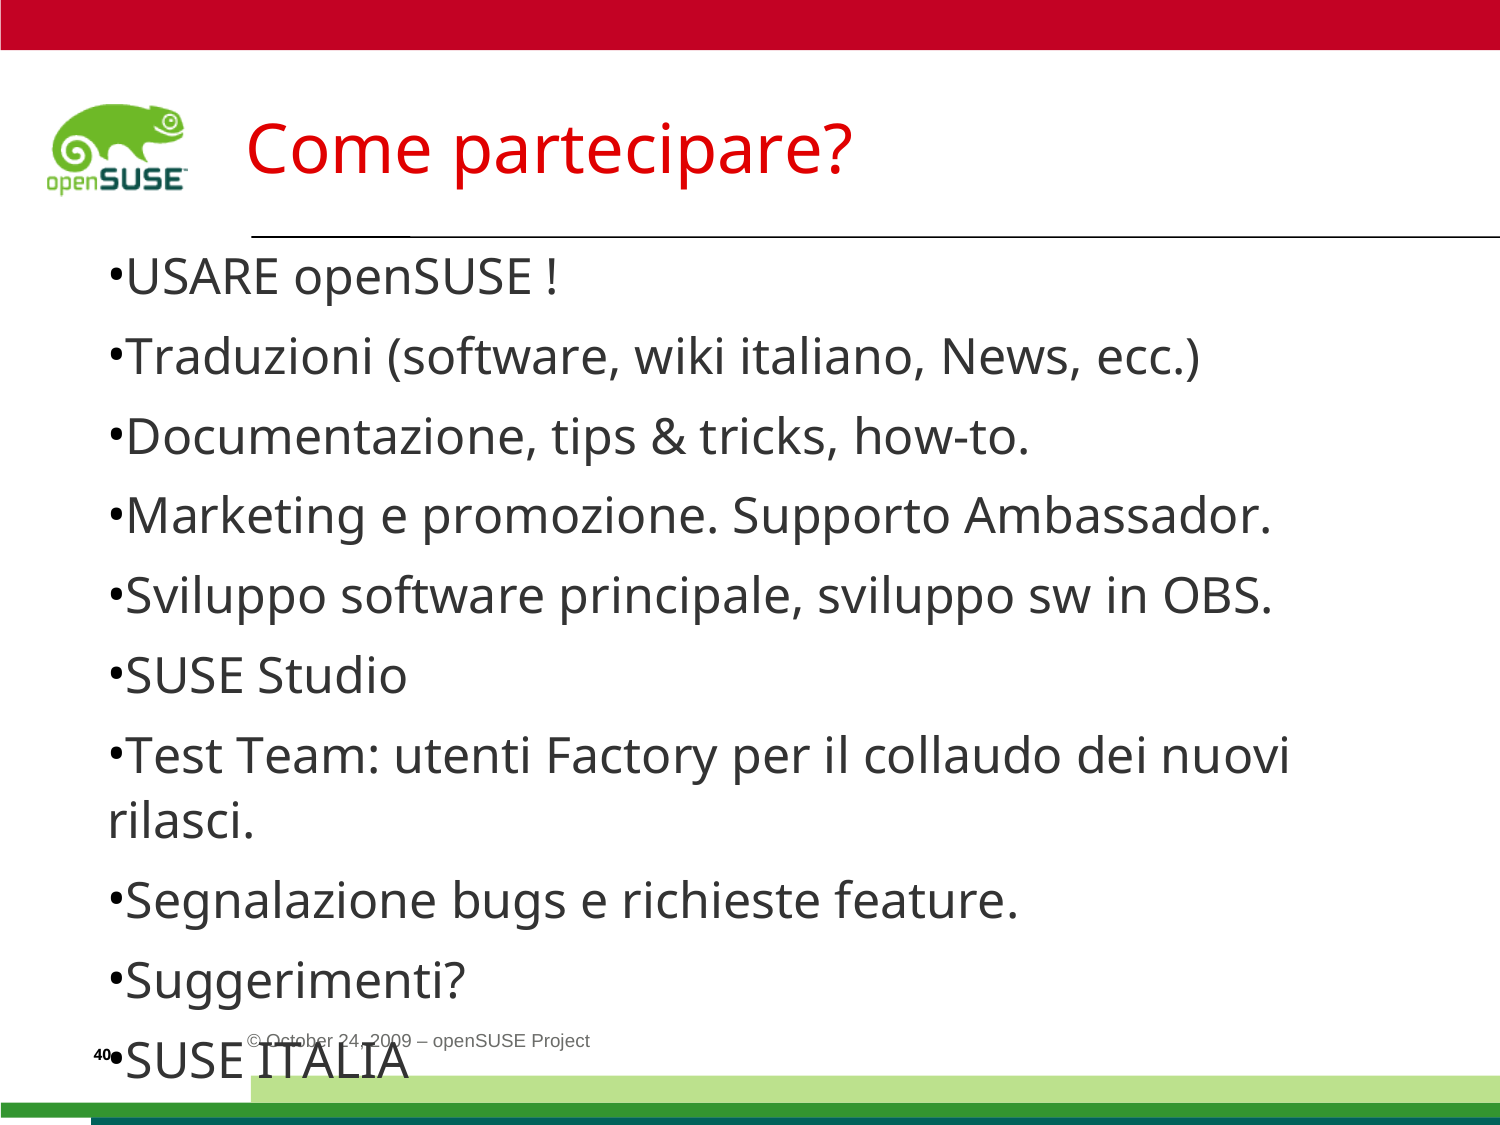

# Come partecipare?
USARE openSUSE !
Traduzioni (software, wiki italiano, News, ecc.)
Documentazione, tips & tricks, how-to.
Marketing e promozione. Supporto Ambassador.
Sviluppo software principale, sviluppo sw in OBS.
SUSE Studio
Test Team: utenti Factory per il collaudo dei nuovi rilasci.
Segnalazione bugs e richieste feature.
Suggerimenti?
SUSE ITALIA